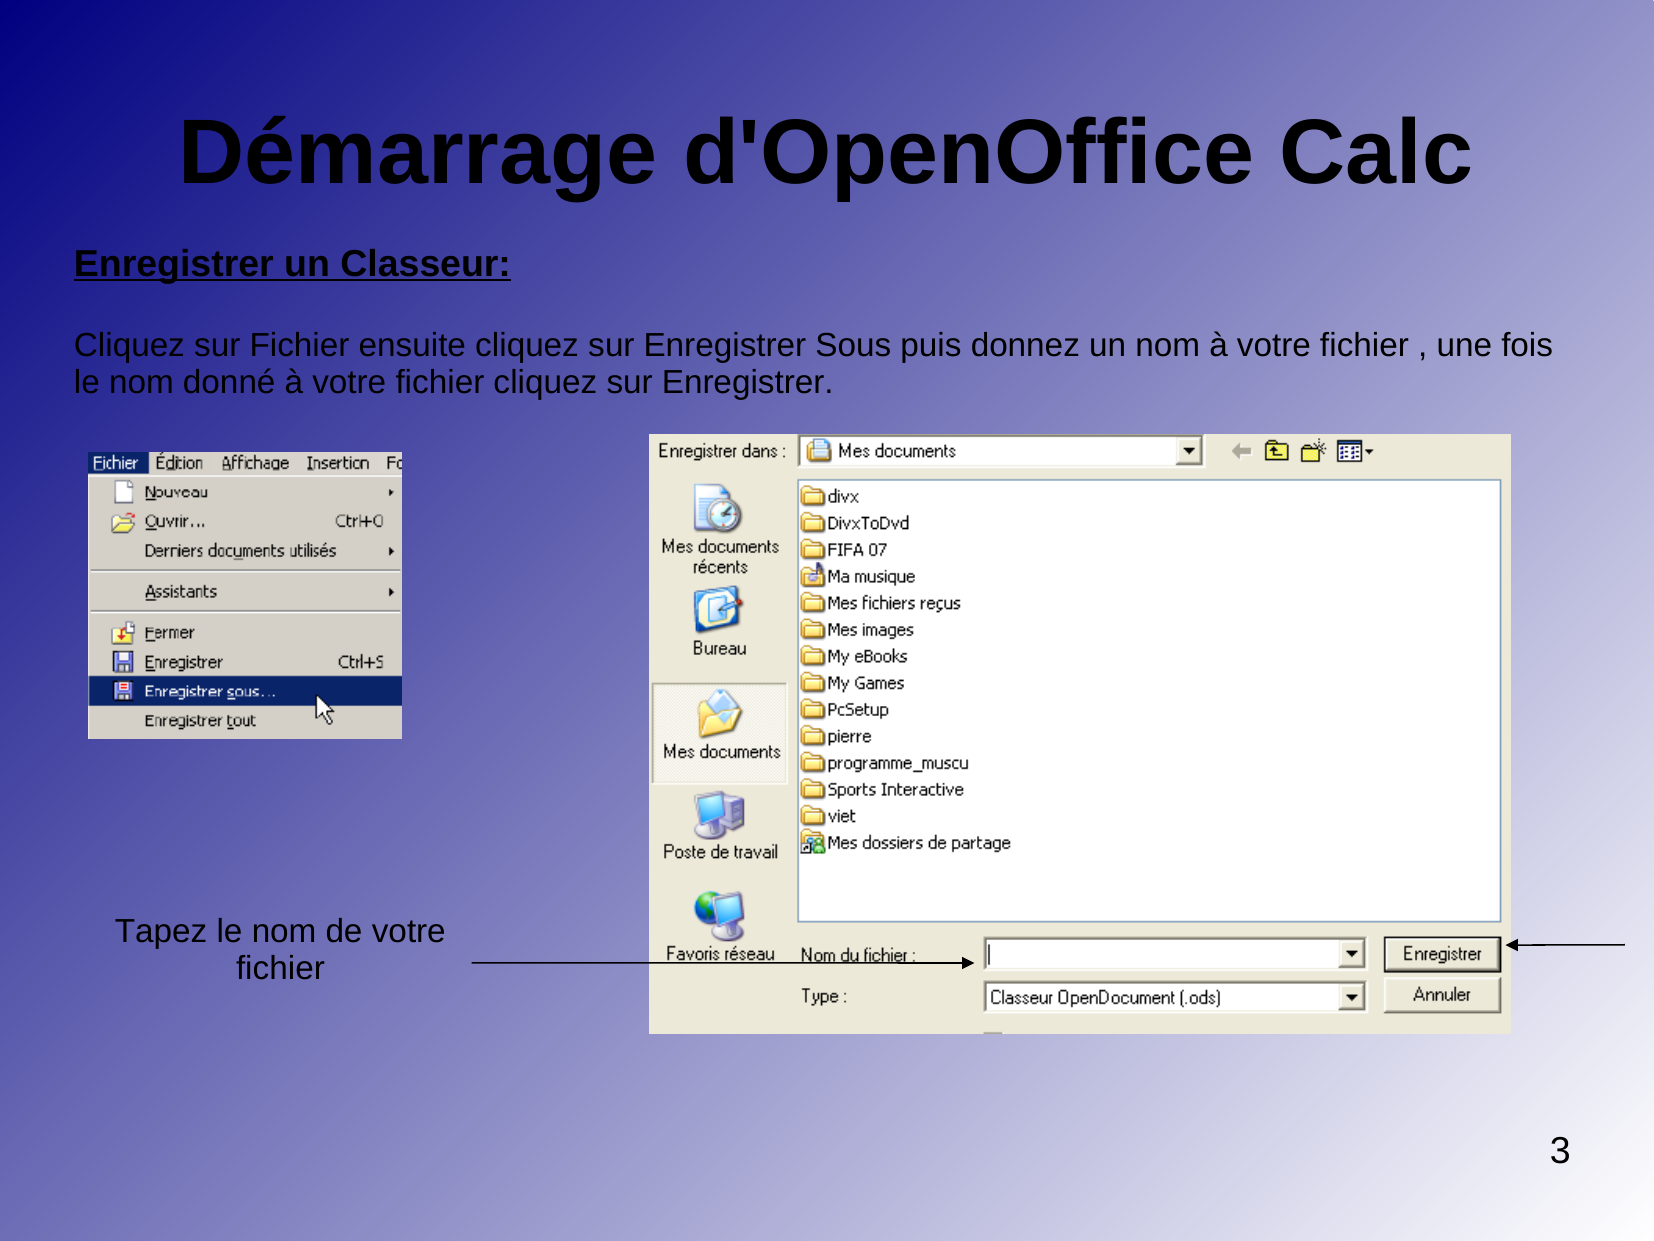

# Démarrage d'OpenOffice Calc
Enregistrer un Classeur:
Cliquez sur Fichier ensuite cliquez sur Enregistrer Sous puis donnez un nom à votre fichier , une fois le nom donné à votre fichier cliquez sur Enregistrer.
Tapez le nom de votre fichier
3